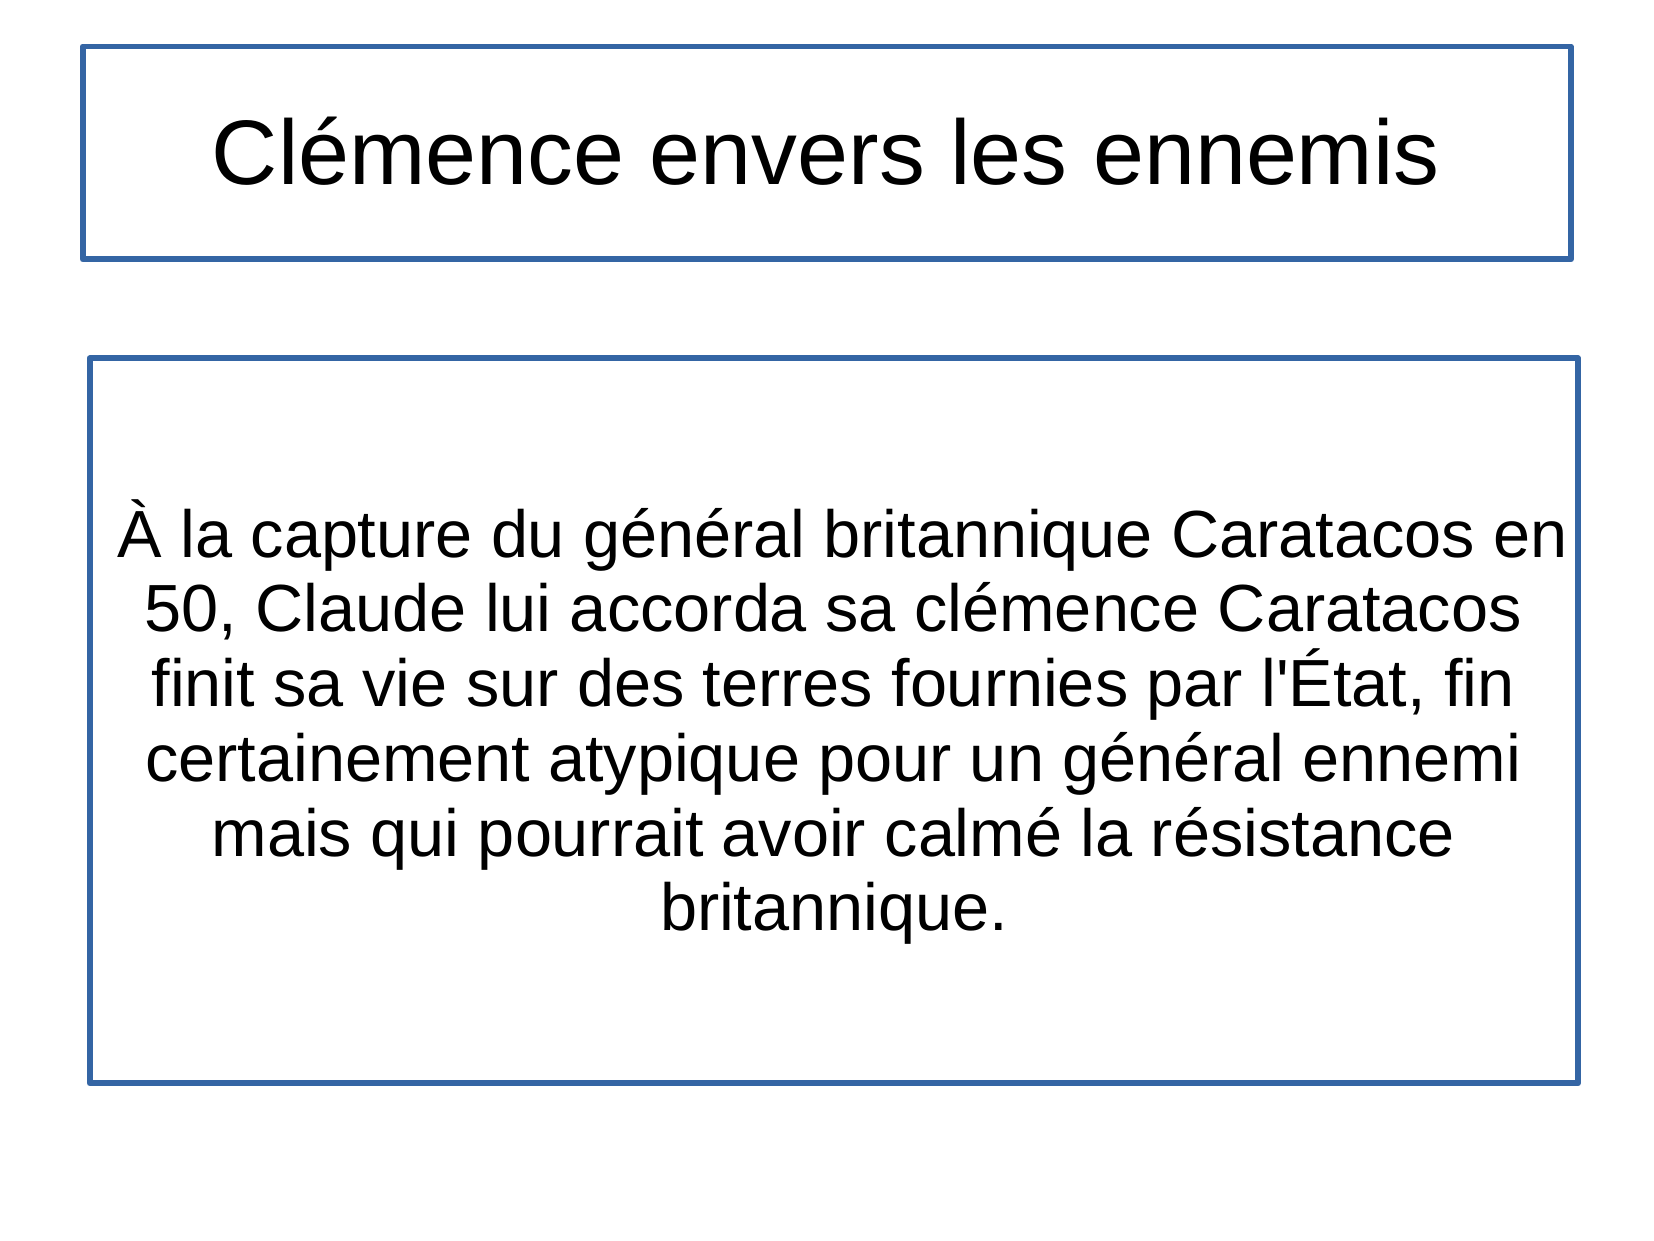

# Clémence envers les ennemis
 À la capture du général britannique Caratacos en 50, Claude lui accorda sa clémence Caratacos finit sa vie sur des terres fournies par l'État, fin certainement atypique pour un général ennemi mais qui pourrait avoir calmé la résistance britannique.